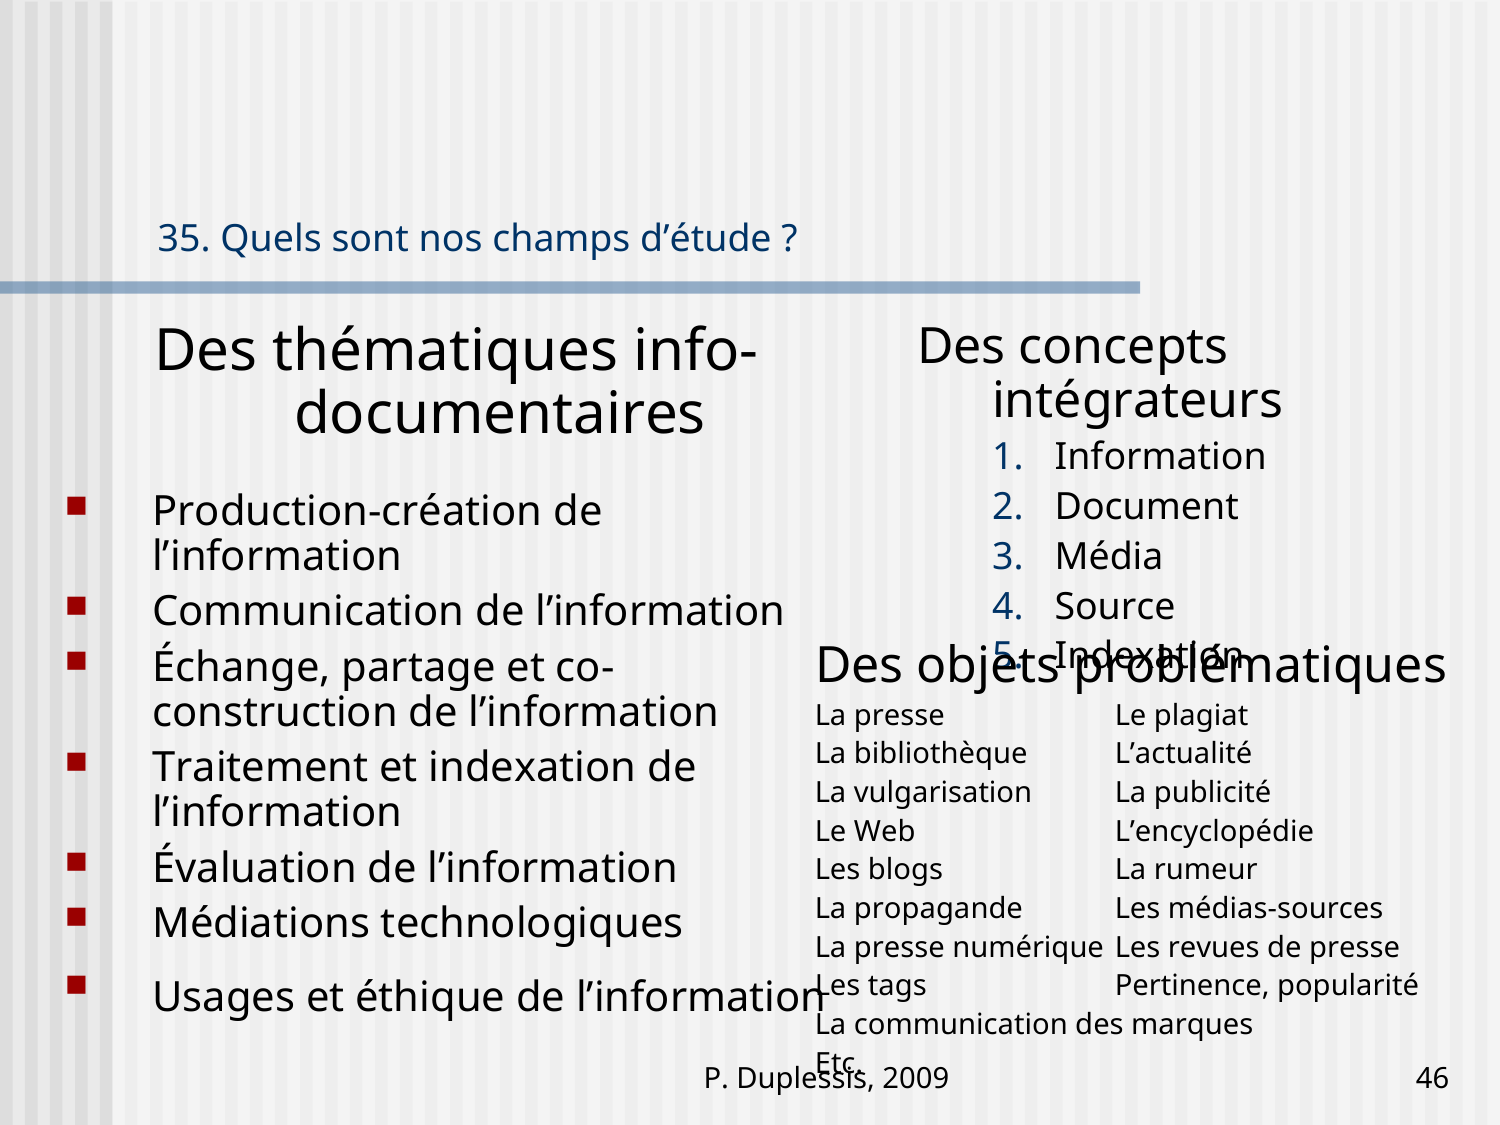

# 35. Quels sont nos champs d’étude ?
Des thématiques info-documentaires
Production-création de l’information
Communication de l’information
Échange, partage et co-construction de l’information
Traitement et indexation de l’information
Évaluation de l’information
Médiations technologiques
Usages et éthique de l’information
Des concepts intégrateurs
Information
Document
Média
Source
Indexation
Des objets problématiques
La presse		Le plagiat
La bibliothèque	L’actualité
La vulgarisation	La publicité
Le Web		L’encyclopédie
Les blogs		La rumeur
La propagande	Les médias-sources
La presse numérique	Les revues de presse
Les tags		Pertinence, popularité
La communication des marques
Etc.
P. Duplessis, 2009
46